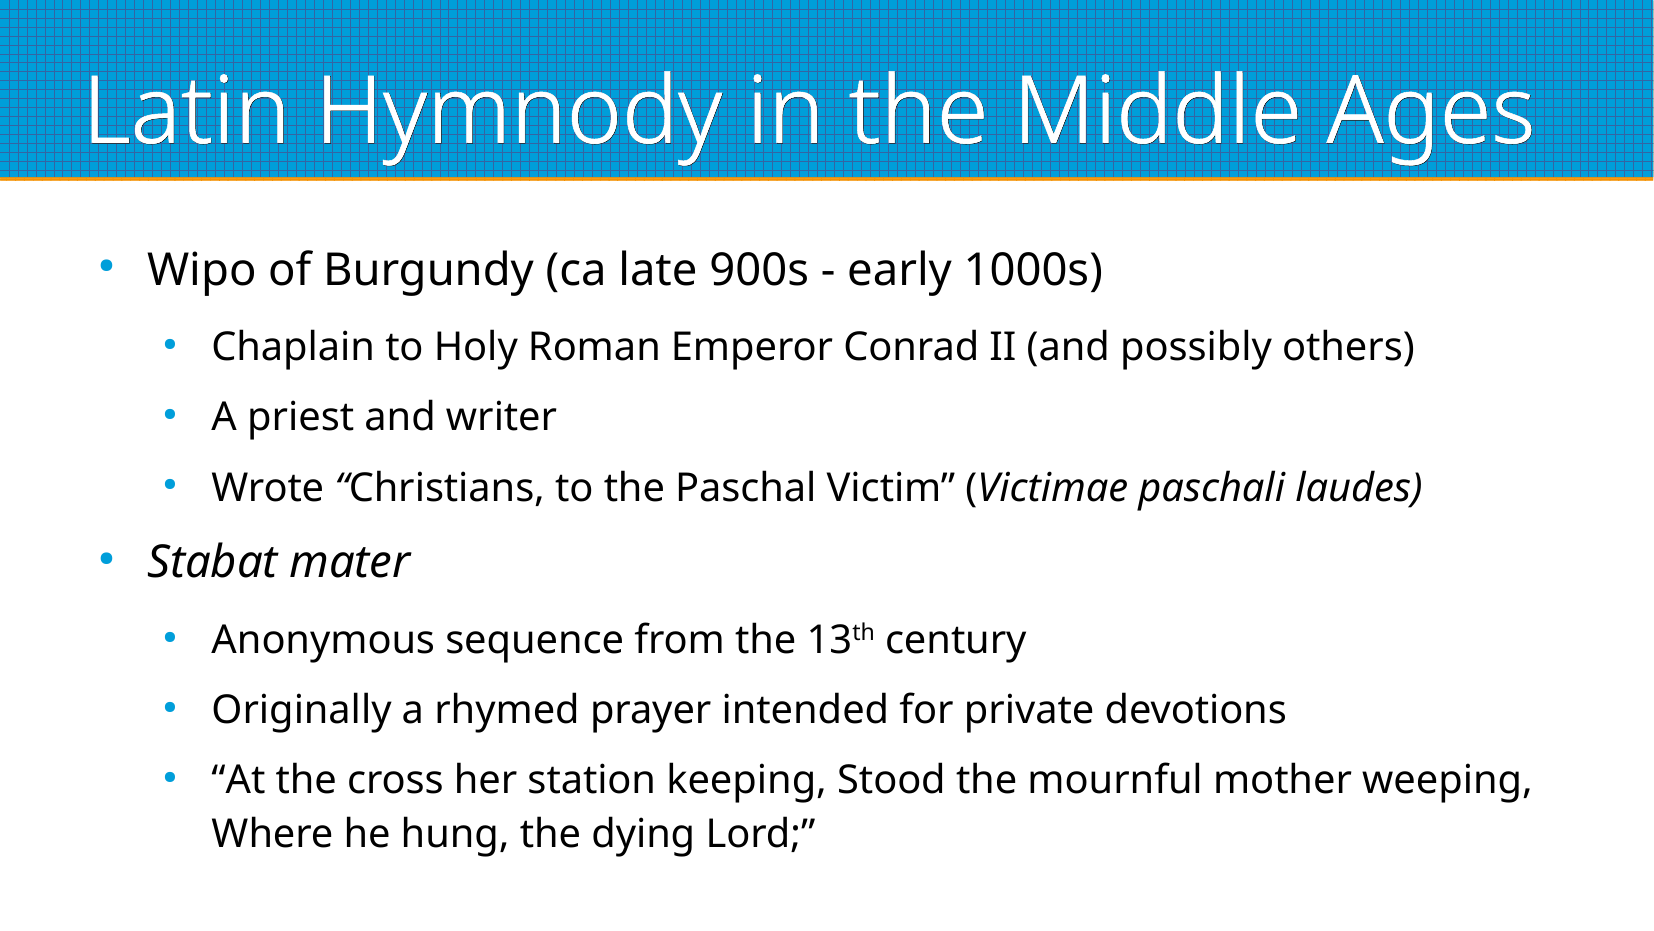

# Latin Hymnody in the Middle Ages
Wipo of Burgundy (ca late 900s - early 1000s)
Chaplain to Holy Roman Emperor Conrad II (and possibly others)
A priest and writer
Wrote “Christians, to the Paschal Victim” (Victimae paschali laudes)
Stabat mater
Anonymous sequence from the 13th century
Originally a rhymed prayer intended for private devotions
“At the cross her station keeping, Stood the mournful mother weeping, Where he hung, the dying Lord;”